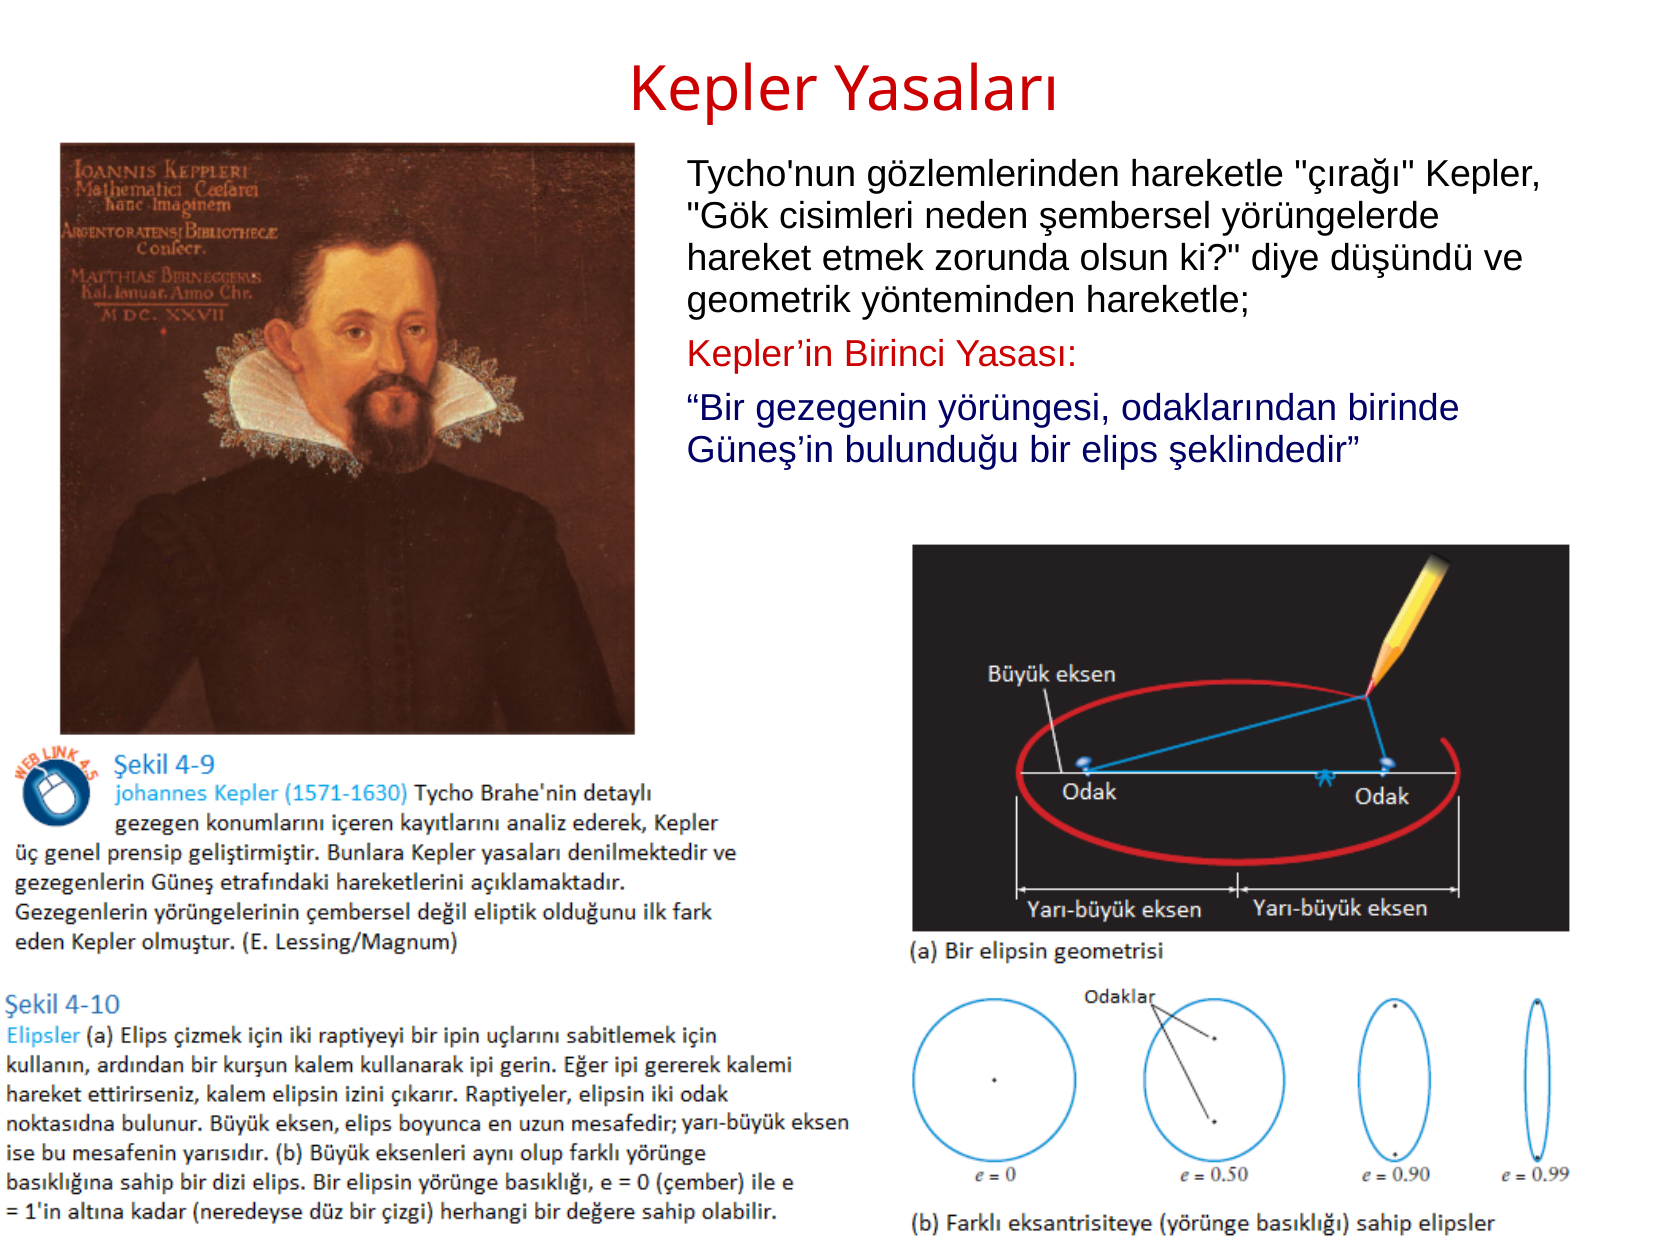

# Kepler Yasaları
Tycho'nun gözlemlerinden hareketle "çırağı" Kepler, "Gök cisimleri neden şembersel yörüngelerde hareket etmek zorunda olsun ki?" diye düşündü ve geometrik yönteminden hareketle;
Kepler’in Birinci Yasası:
“Bir gezegenin yörüngesi, odaklarından birinde Güneş’in bulunduğu bir elips şeklindedir”